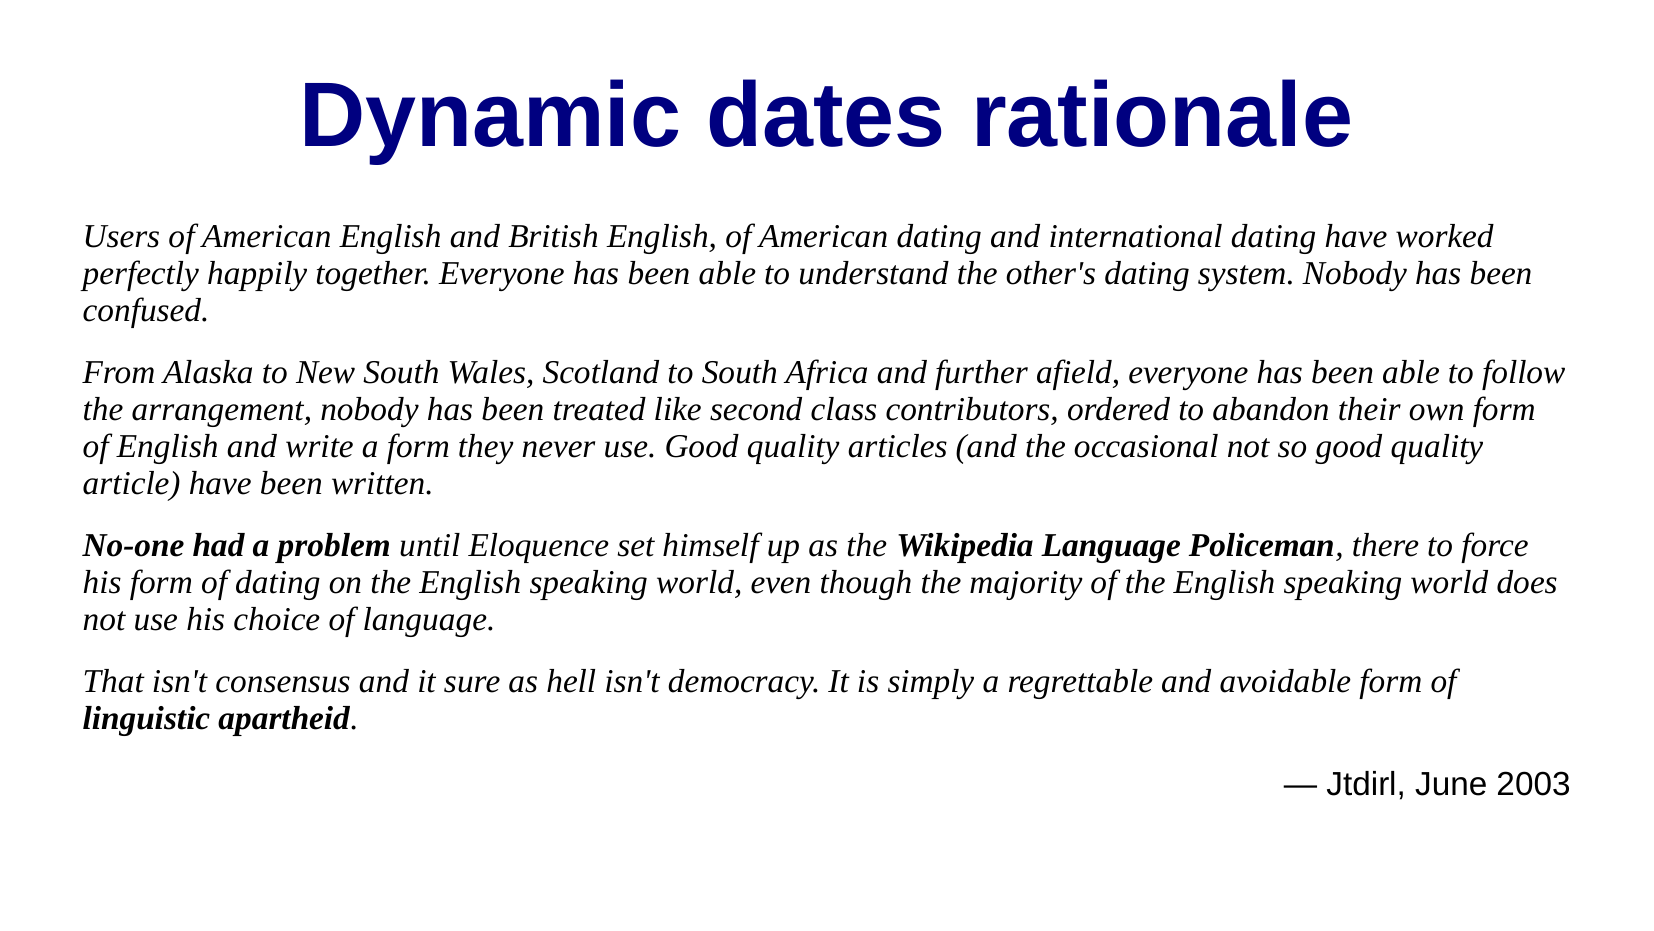

# Dynamic dates rationale
Users of American English and British English, of American dating and international dating have worked perfectly happily together. Everyone has been able to understand the other's dating system. Nobody has been confused.
From Alaska to New South Wales, Scotland to South Africa and further afield, everyone has been able to follow the arrangement, nobody has been treated like second class contributors, ordered to abandon their own form of English and write a form they never use. Good quality articles (and the occasional not so good quality article) have been written.
No-one had a problem until Eloquence set himself up as the Wikipedia Language Policeman, there to force his form of dating on the English speaking world, even though the majority of the English speaking world does not use his choice of language.
That isn't consensus and it sure as hell isn't democracy. It is simply a regrettable and avoidable form of linguistic apartheid.
— Jtdirl, June 2003